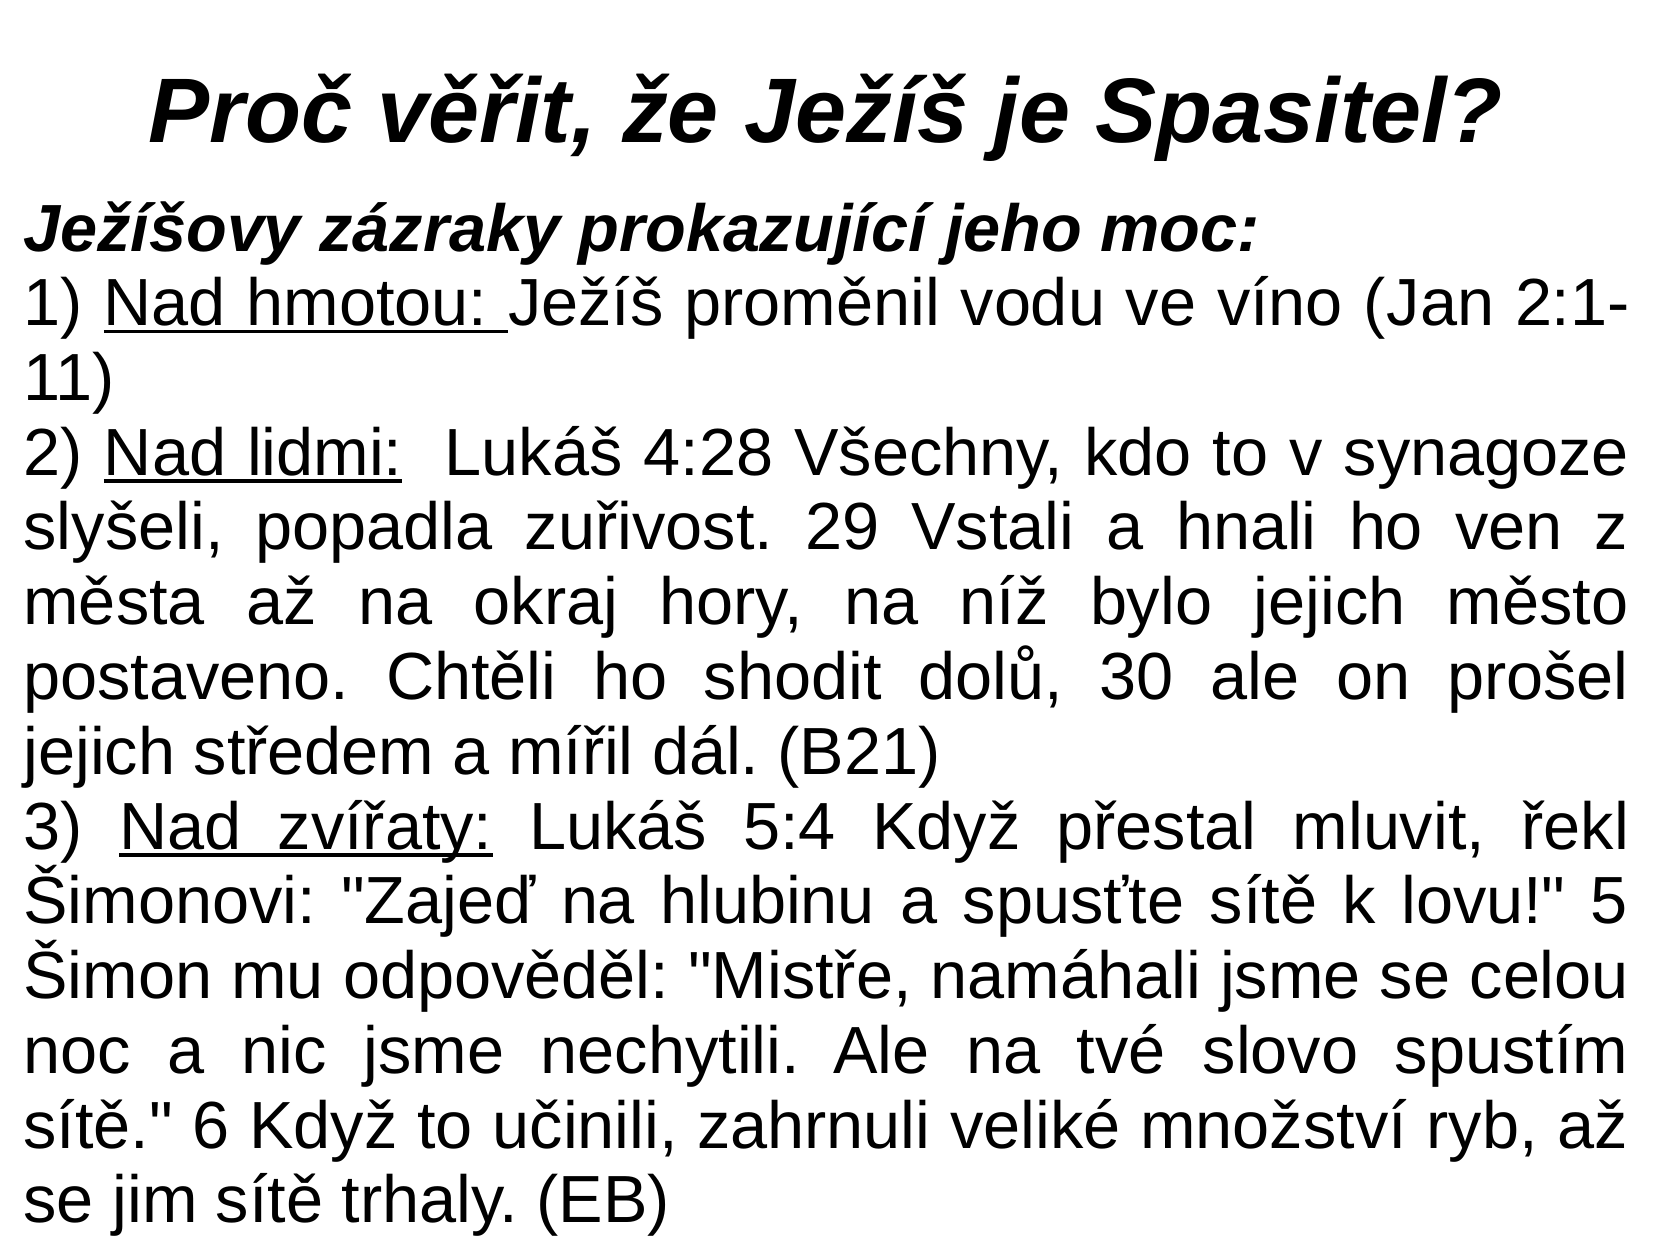

Ježíšovy zázraky prokazující jeho moc:
1) Nad hmotou: Ježíš proměnil vodu ve víno (Jan 2:1-11)
2) Nad lidmi: Lukáš 4:28 Všechny, kdo to v synagoze slyšeli, popadla zuřivost. 29 Vstali a hnali ho ven z města až na okraj hory, na níž bylo jejich město postaveno. Chtěli ho shodit dolů, 30 ale on prošel jejich středem a mířil dál. (B21)
3) Nad zvířaty: Lukáš 5:4 Když přestal mluvit, řekl Šimonovi: "Zajeď na hlubinu a spusťte sítě k lovu!" 5 Šimon mu odpověděl: "Mistře, namáhali jsme se celou noc a nic jsme nechytili. Ale na tvé slovo spustím sítě." 6 Když to učinili, zahrnuli veliké množství ryb, až se jim sítě trhaly. (EB)
# Proč věřit, že Ježíš je Spasitel?